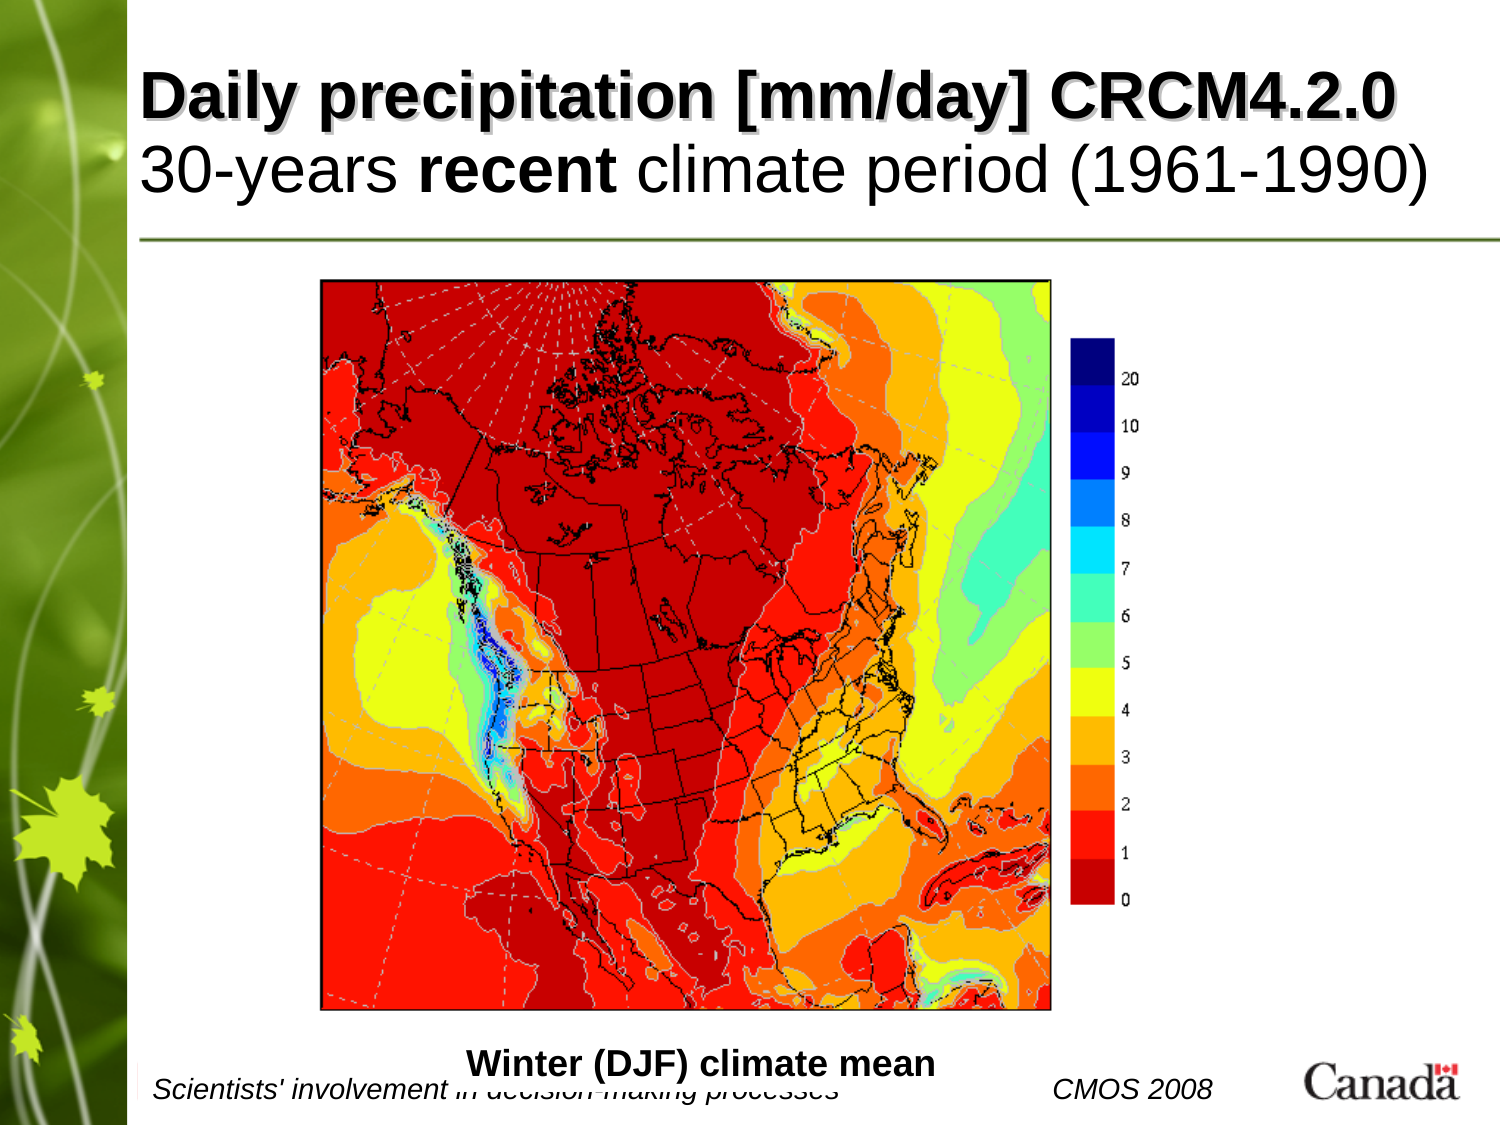

# Daily precipitation [mm/day] CRCM4.2.0 30-years recent climate period (1961-1990)
Winter (DJF) climate mean